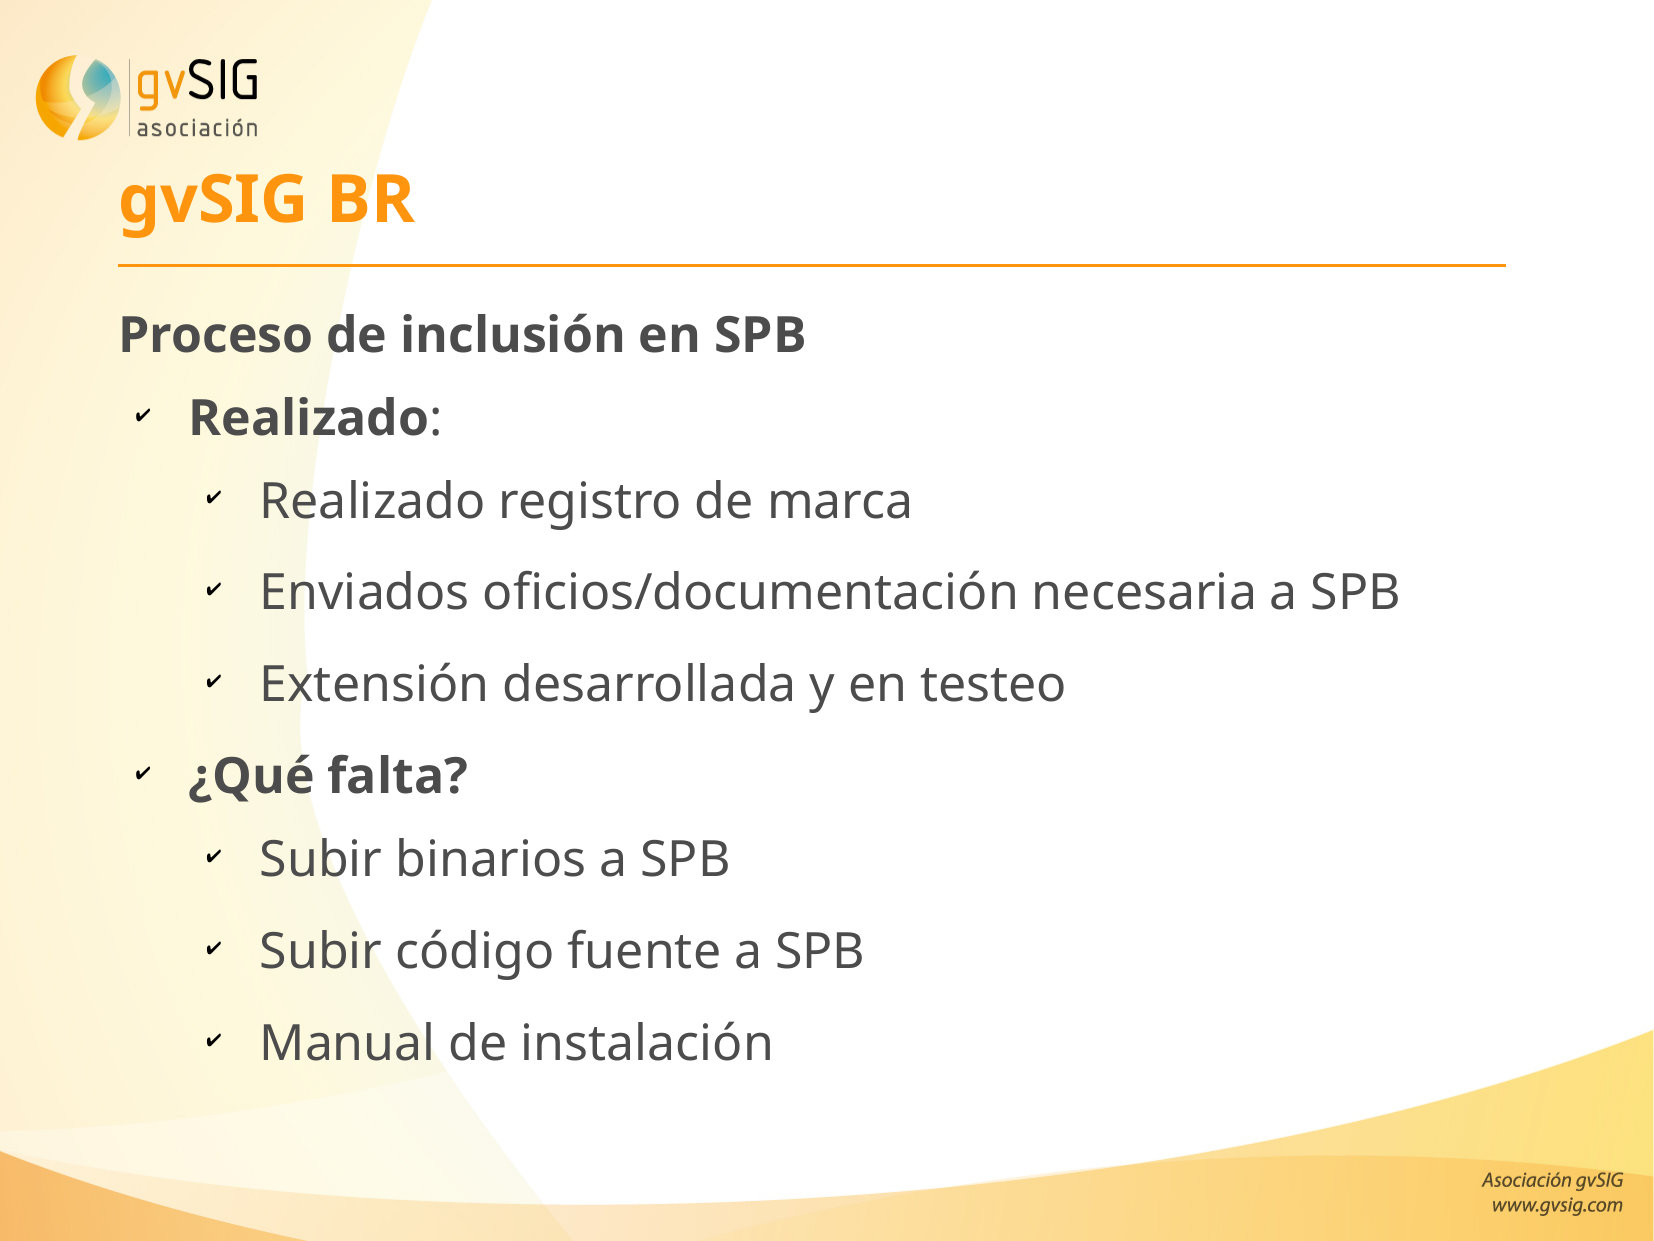

# gvSIG BR
Proceso de inclusión en SPB
Realizado:
Realizado registro de marca
Enviados oficios/documentación necesaria a SPB
Extensión desarrollada y en testeo
¿Qué falta?
Subir binarios a SPB
Subir código fuente a SPB
Manual de instalación